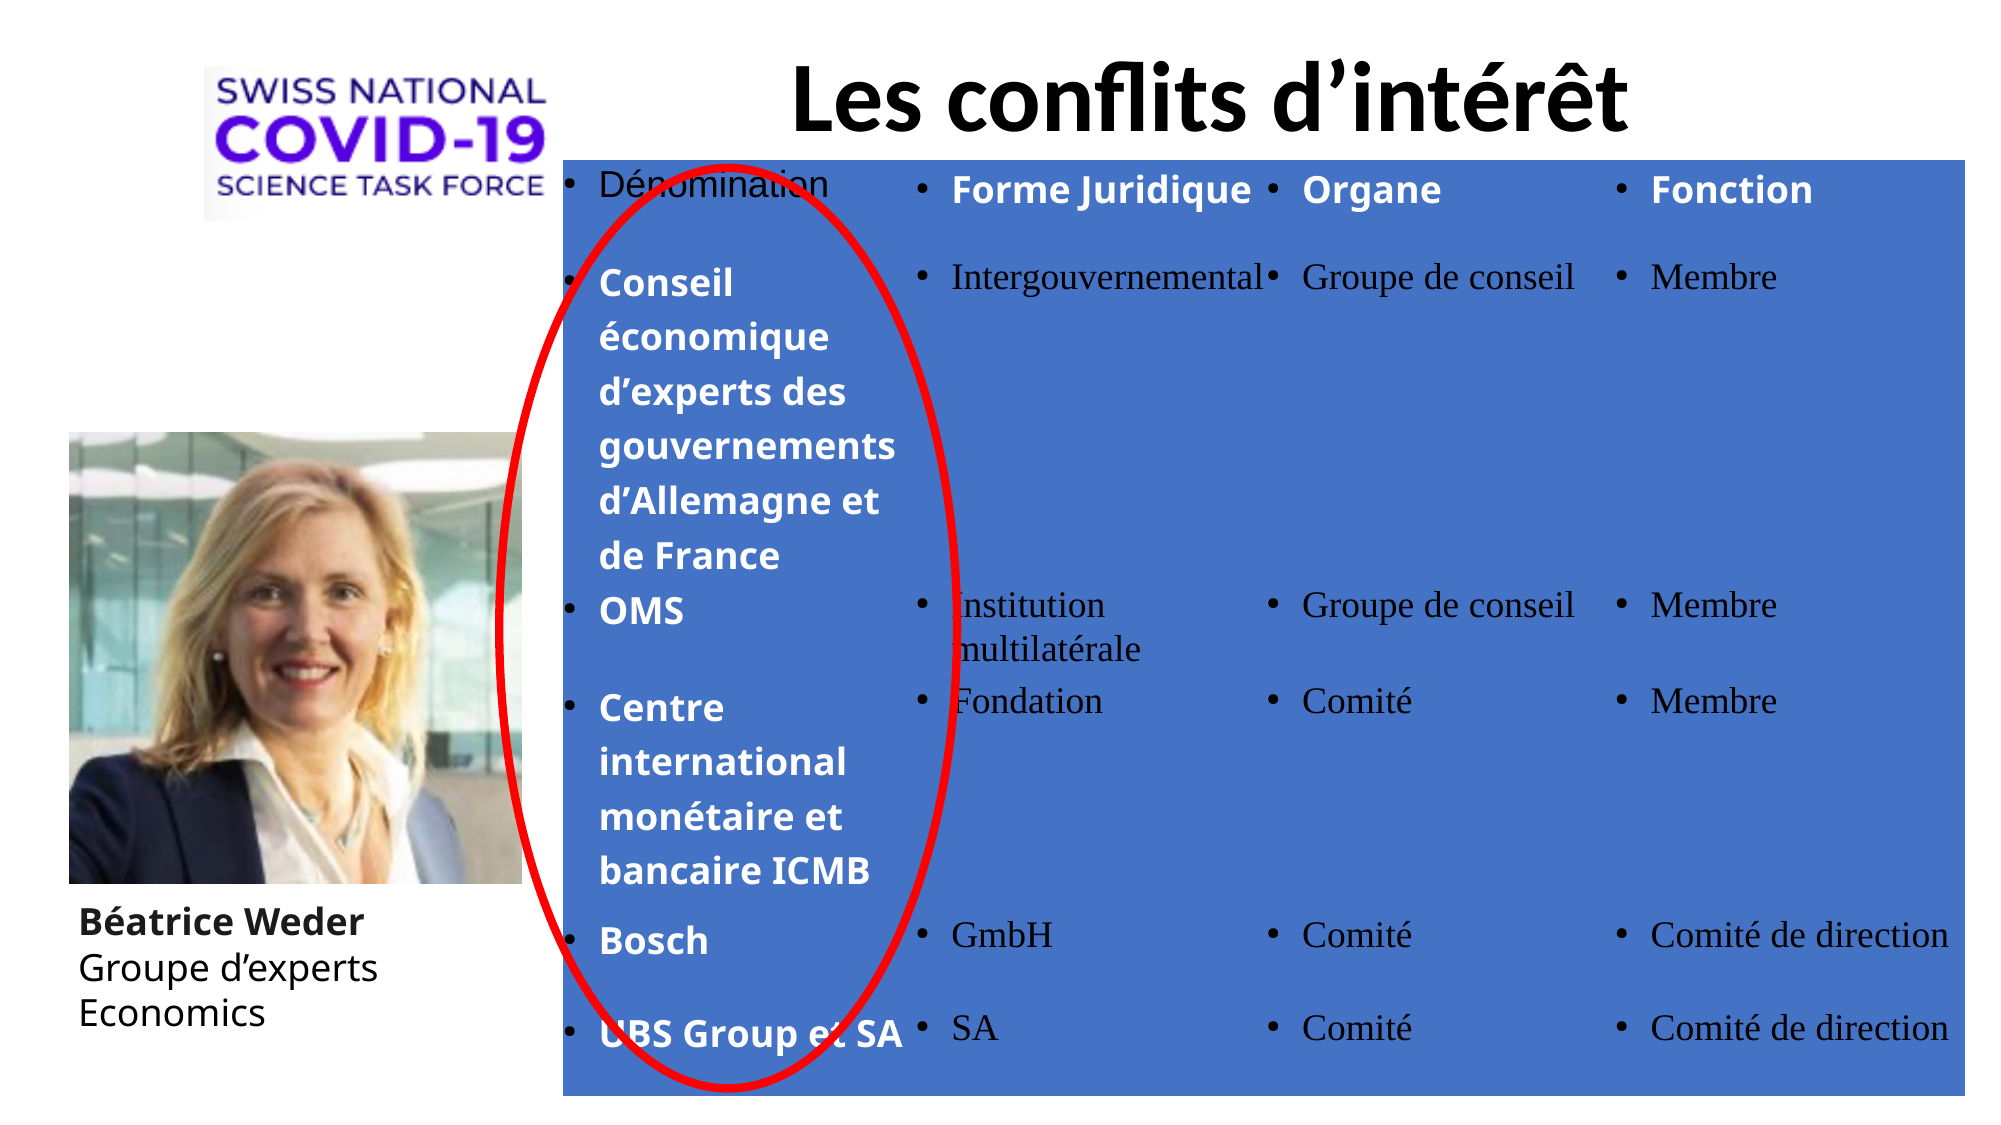

Les conflits d’intérêt
| Dénomination | Forme Juridique | Organe | Fonction |
| --- | --- | --- | --- |
| Conseil économique d’experts des gouvernements d’Allemagne et de France | Intergouvernemental | Groupe de conseil | Membre |
| OMS | Institution multilatérale | Groupe de conseil | Membre |
| Centre international monétaire et bancaire ICMB | Fondation | Comité | Membre |
| Bosch | GmbH | Comité | Comité de direction |
| UBS Group et SA | SA | Comité | Comité de direction |
Béatrice Weder
Groupe d’experts
Economics